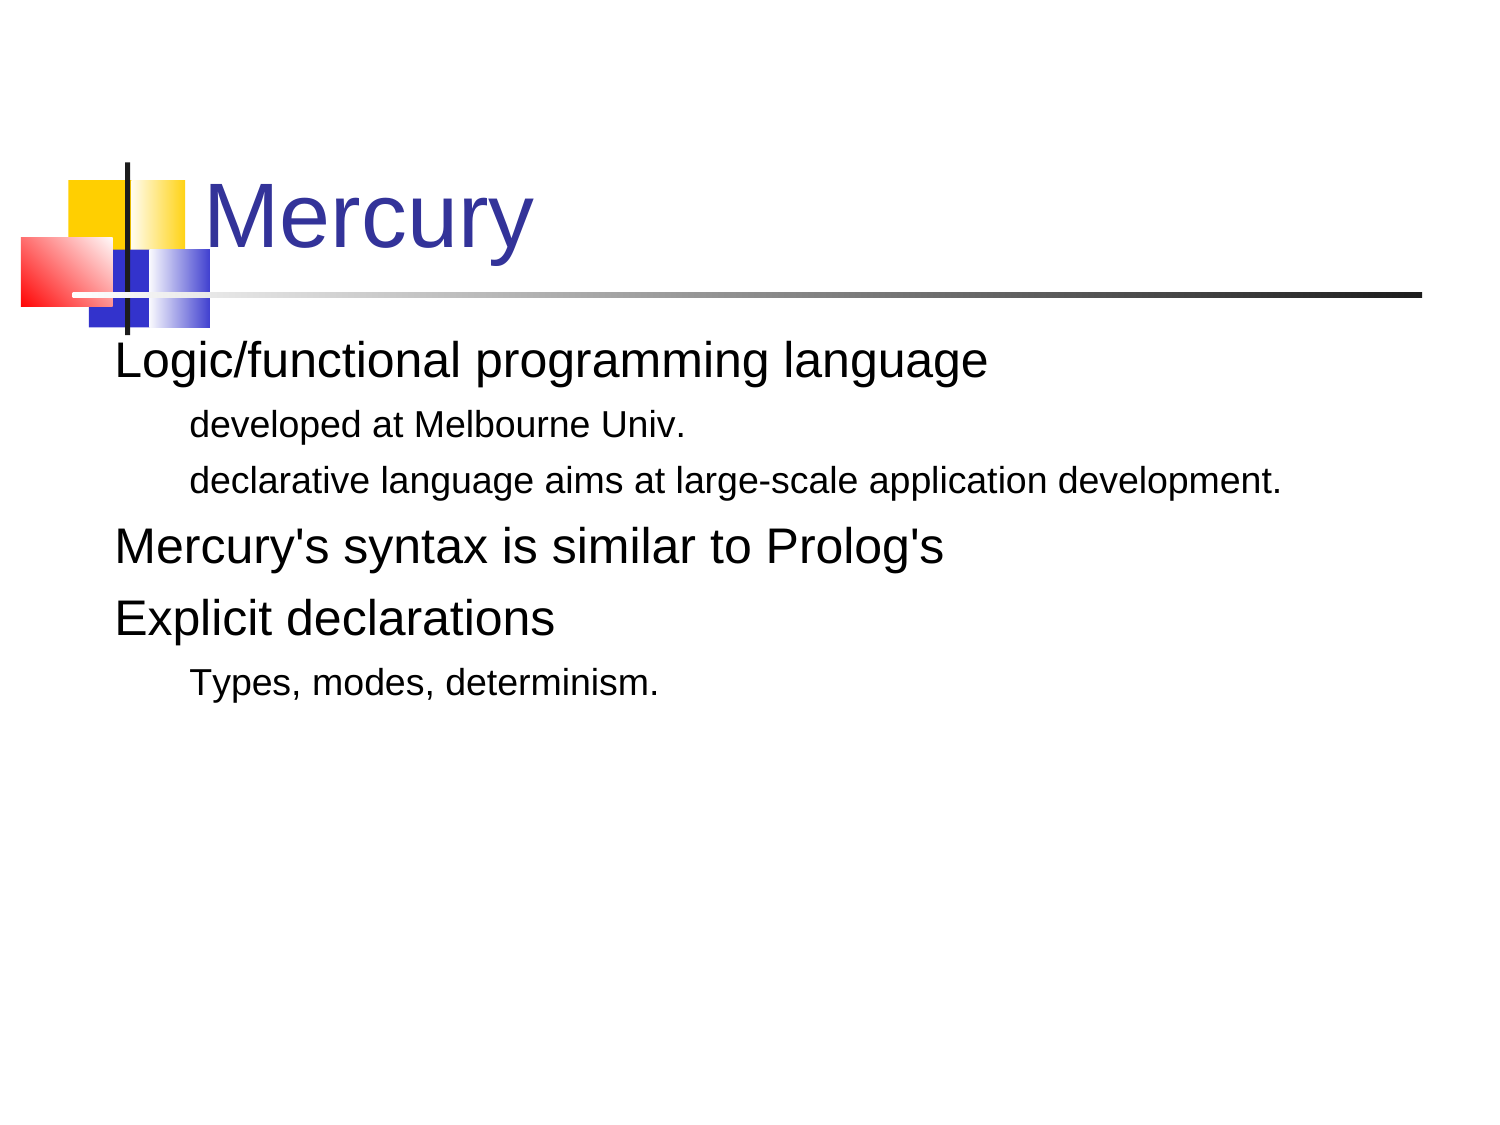

# Mercury
Logic/functional programming language
developed at Melbourne Univ.
declarative language aims at large-scale application development.
Mercury's syntax is similar to Prolog's
Explicit declarations
Types, modes, determinism.